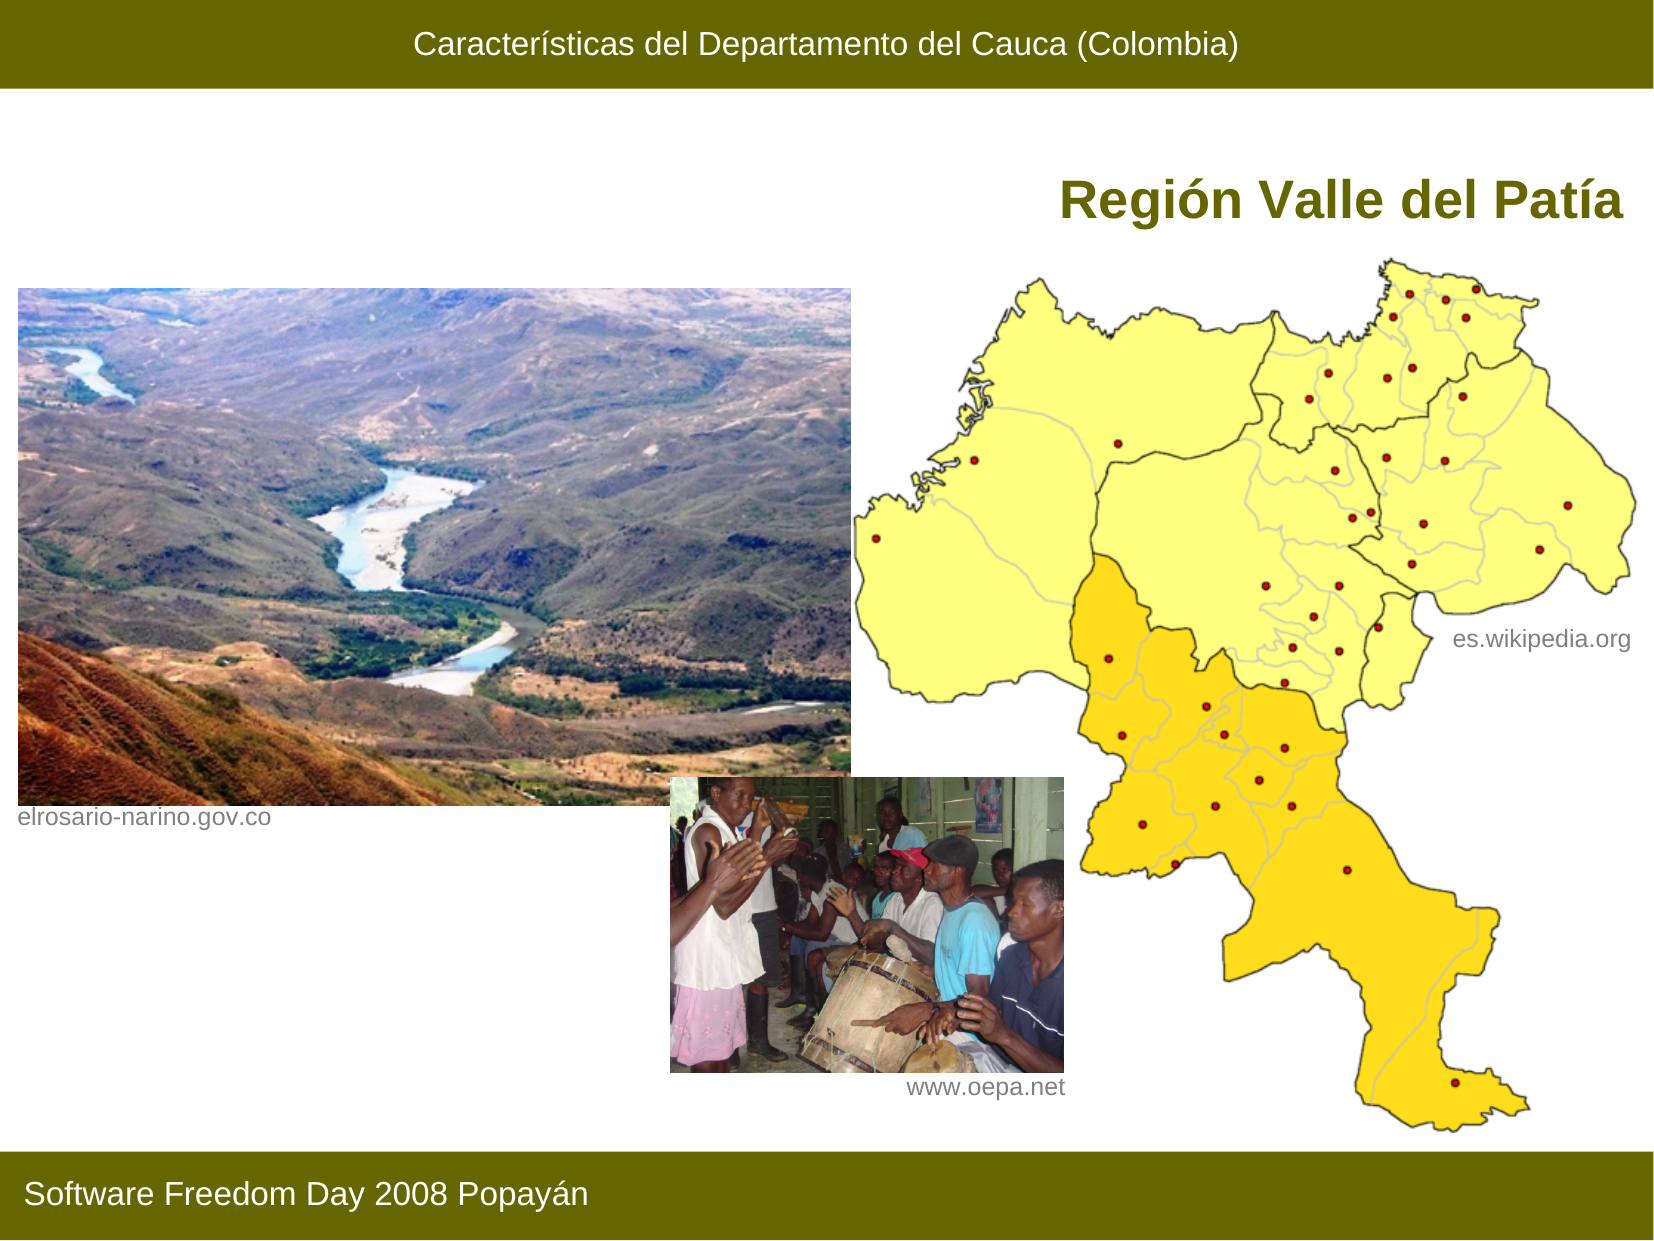

# Región Valle del Patía
es.wikipedia.org
elrosario-narino.gov.co
www.oepa.net